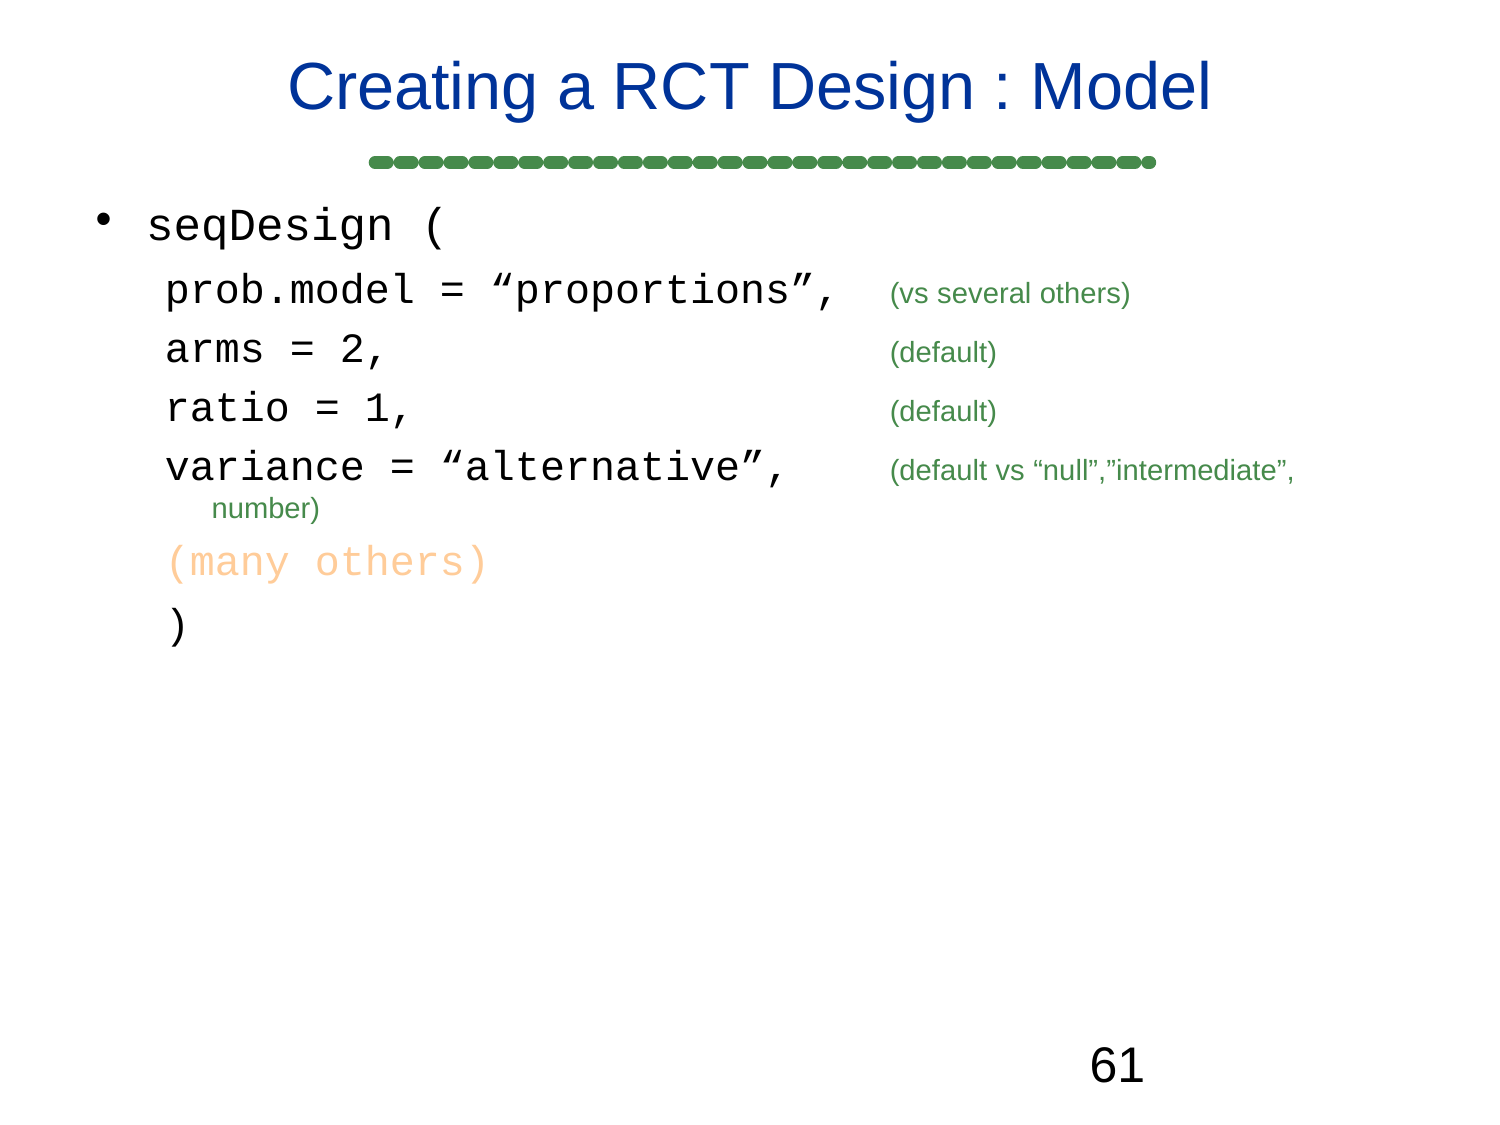

# Creating a RCT Design : Model
seqDesign (
prob.model = “proportions”, (vs several others)
arms = 2, (default)
ratio = 1, (default)
variance = “alternative”, (default vs “null”,”intermediate”, number)
(many others)
)
61